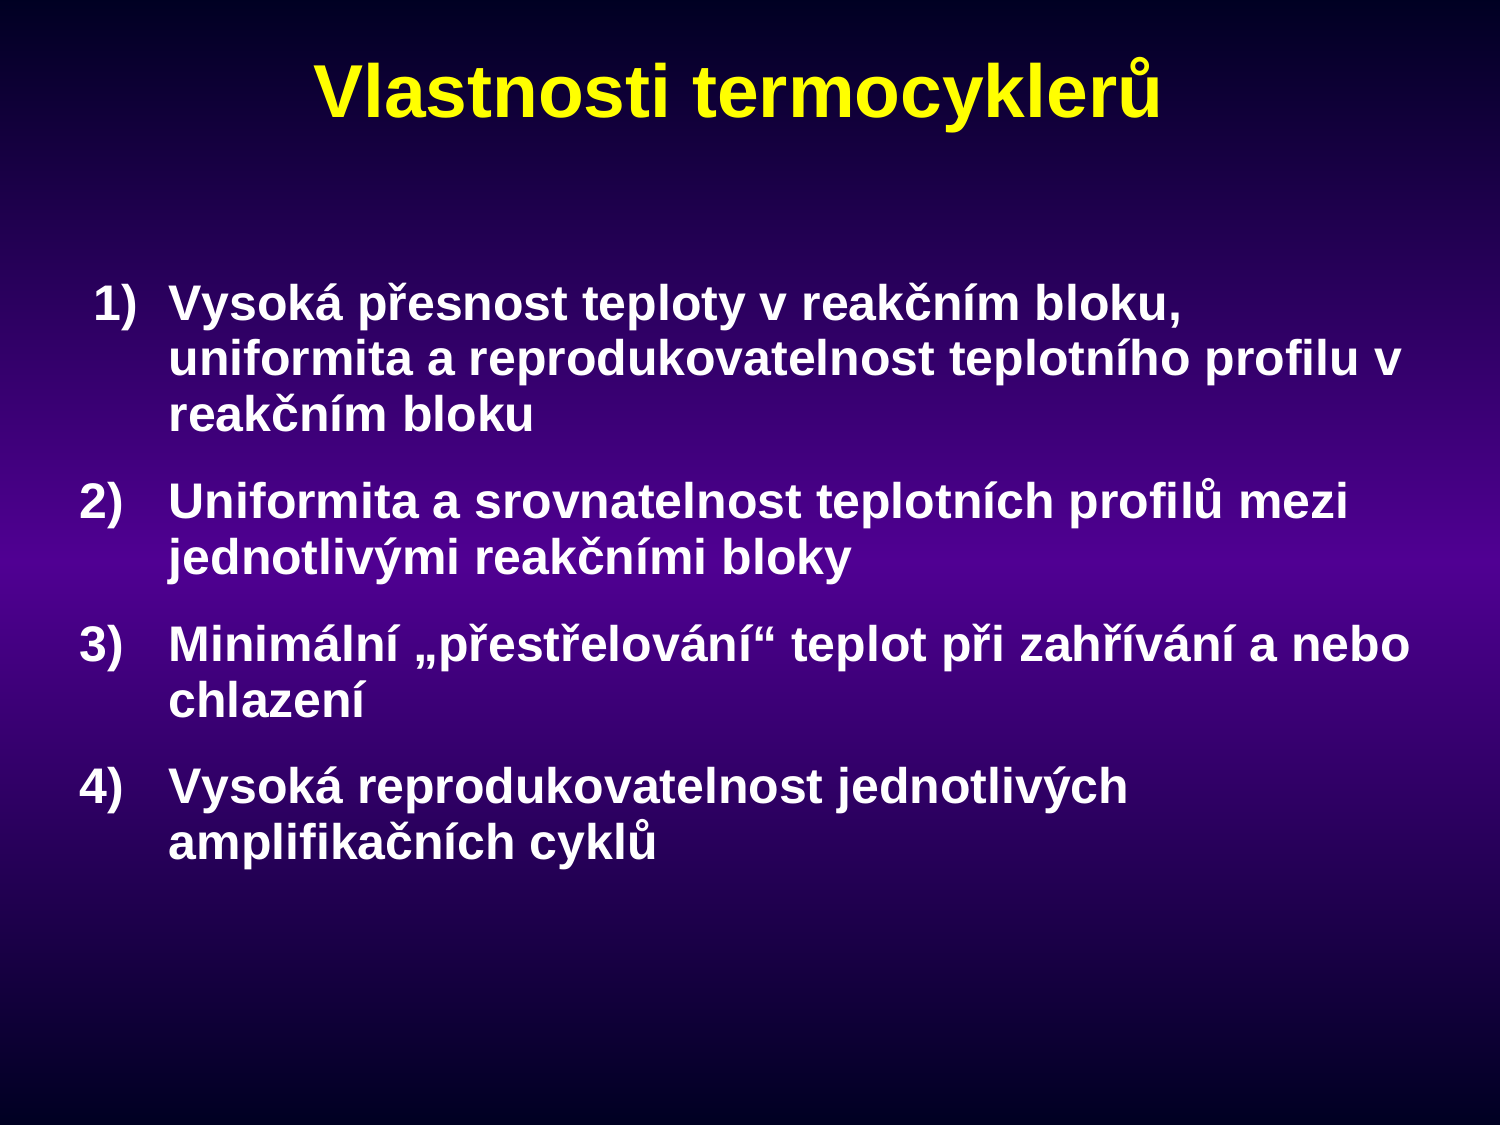

# Vlastnosti termocyklerů
 1)	Vysoká přesnost teploty v reakčním bloku, uniformita a reprodukovatelnost teplotního profilu v reakčním bloku
2)	Uniformita a srovnatelnost teplotních profilů mezi jednotlivými reakčními bloky
3)	Minimální „přestřelování“ teplot při zahřívání a nebo chlazení
4)	Vysoká reprodukovatelnost jednotlivých amplifikačních cyklů